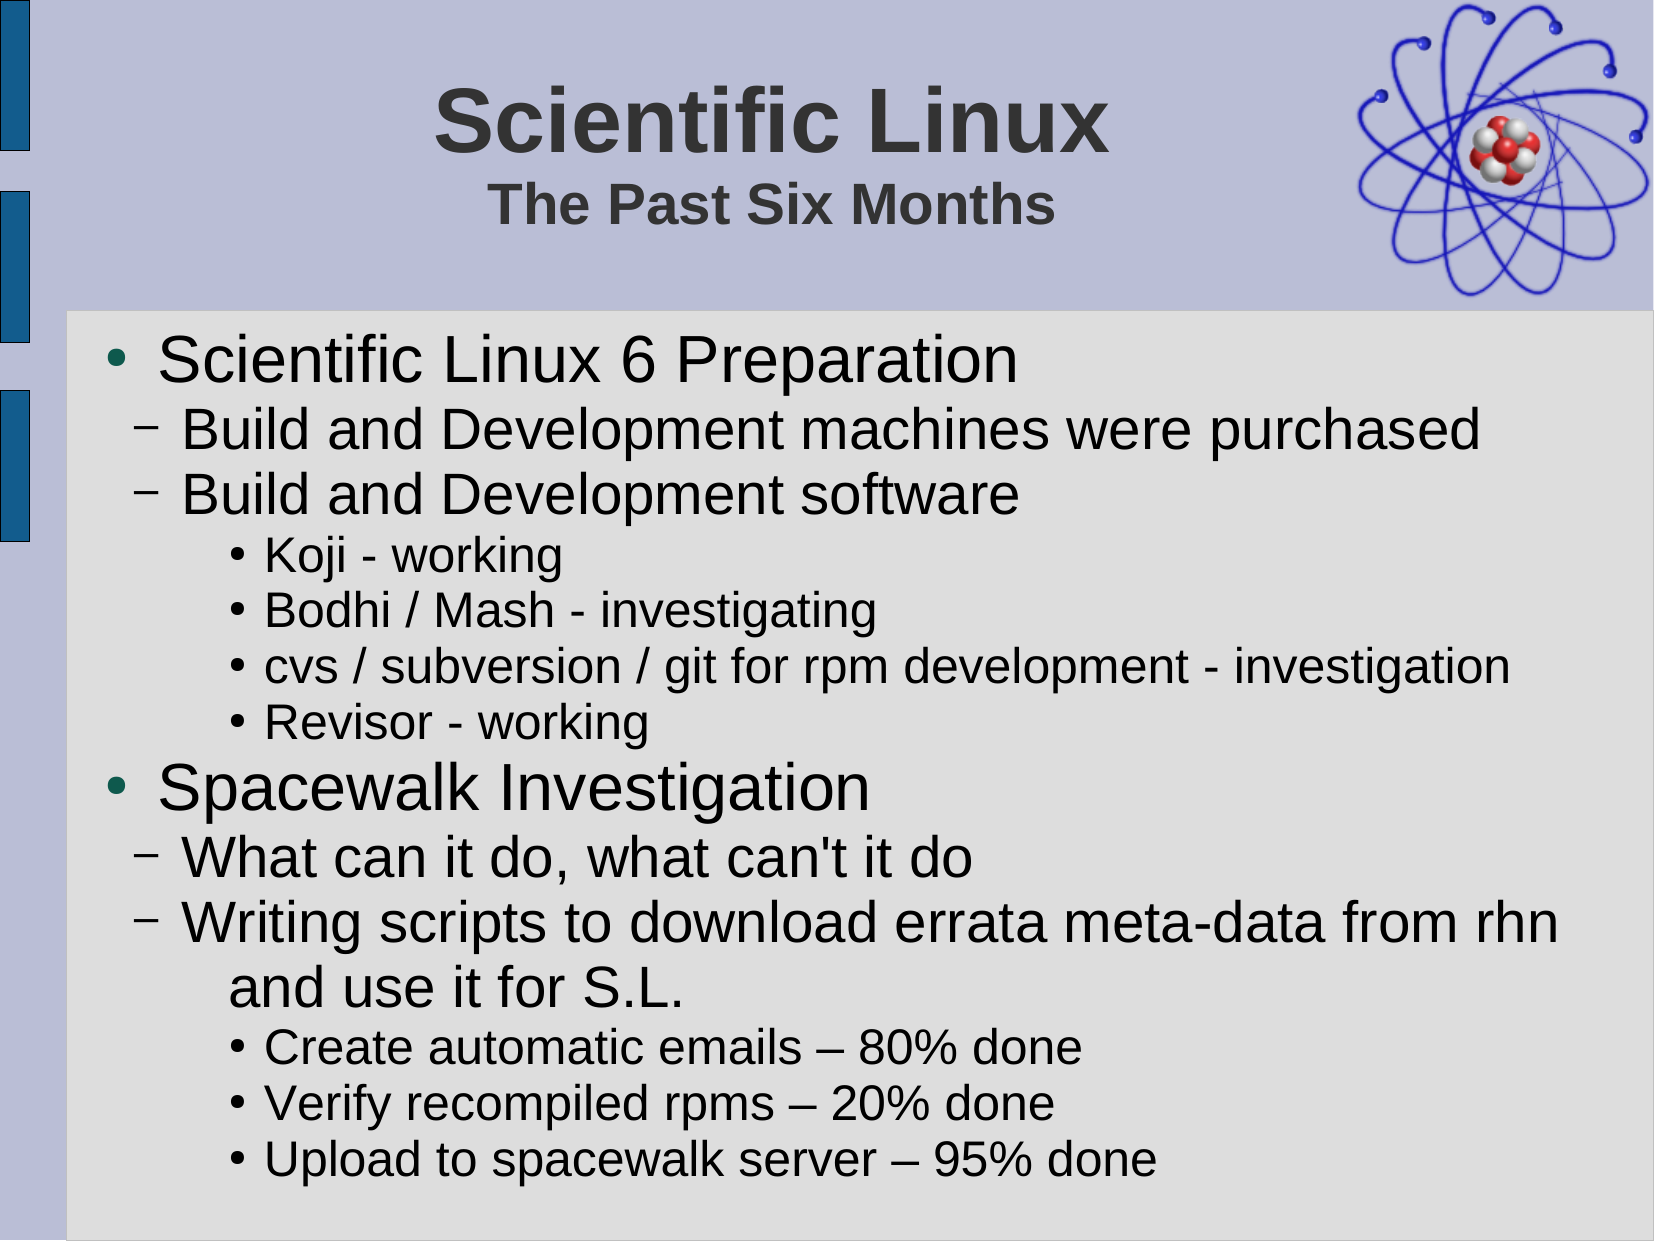

# Scientific Linux The Past Six Months
Scientific Linux 6 Preparation
Build and Development machines were purchased
Build and Development software
Koji - working
Bodhi / Mash - investigating
cvs / subversion / git for rpm development - investigation
Revisor - working
Spacewalk Investigation
What can it do, what can't it do
Writing scripts to download errata meta-data from rhn and use it for S.L.
Create automatic emails – 80% done
Verify recompiled rpms – 20% done
Upload to spacewalk server – 95% done